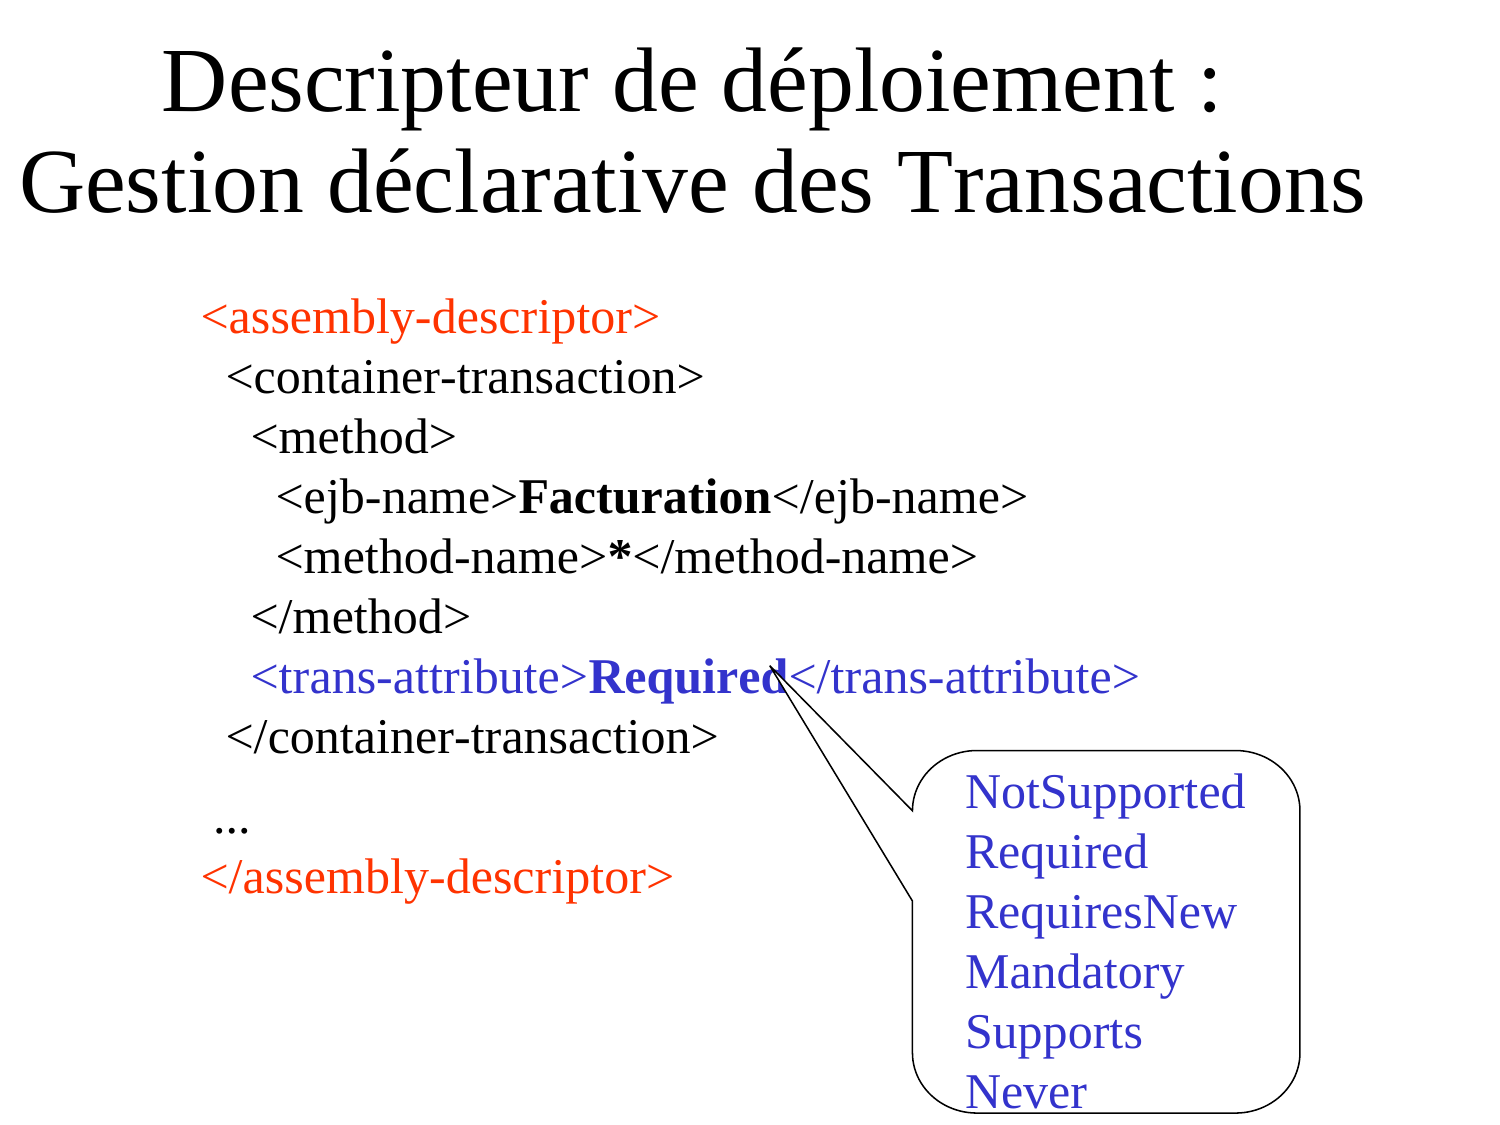

# Descripteur de déploiement : Gestion déclarative des Transactions
<assembly-descriptor>
 <container-transaction>
 <method>
 <ejb-name>Facturation</ejb-name>
 <method-name>*</method-name>
 </method>
 <trans-attribute>Required</trans-attribute>
 </container-transaction>
 ...
</assembly-descriptor>
NotSupported
Required
RequiresNew
Mandatory
Supports
Never